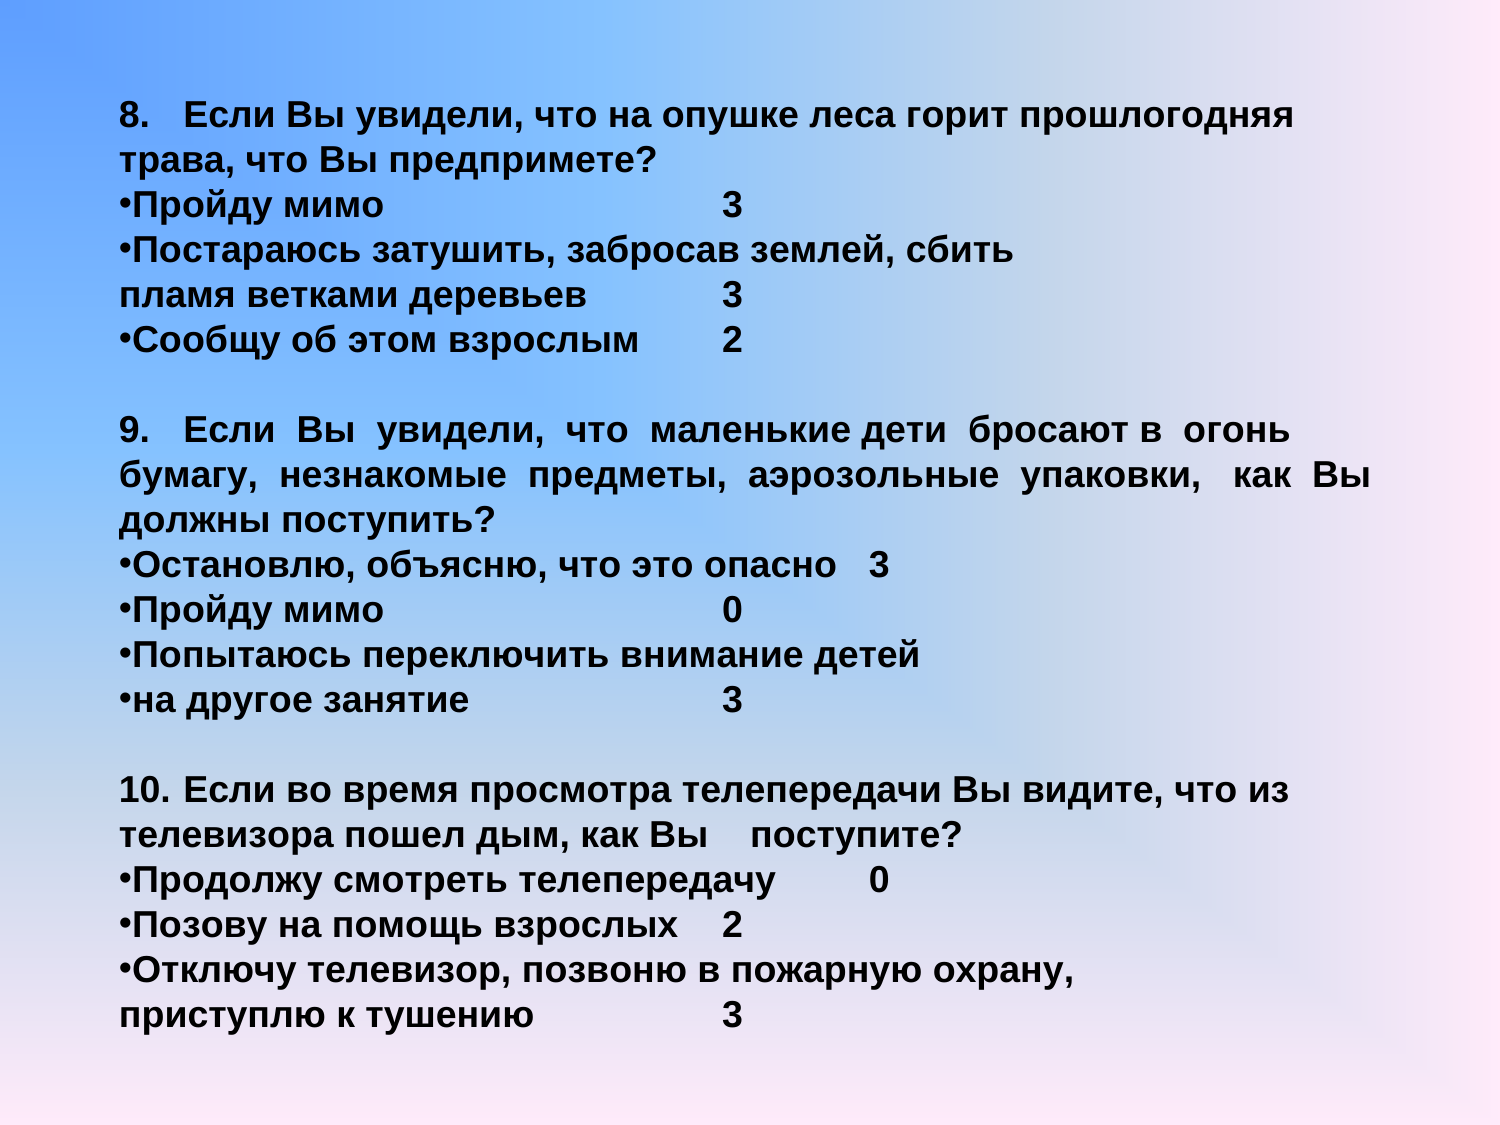

8.	Если Вы увидели, что на опушке леса горит прошлогодняя
трава, что Вы предпримете?
Пройду мимо	3
Постараюсь затушить, забросав землей, сбить
пламя ветками деревьев	3
Сообщу об этом взрослым	2
9.	Если Вы увидели, что маленькие дети бросают в огонь
бумагу, незнакомые предметы, аэрозольные упаковки, как Вы
должны поступить?
Остановлю, объясню, что это опасно	3
Пройду мимо	0
Попытаюсь переключить внимание детей
на другое занятие 	3
10.	Если во время просмотра телепередачи Вы видите, что из
телевизора пошел дым, как Вы поступите?
Продолжу смотреть телепередачу 	0
Позову на помощь взрослых 	2
Отключу телевизор, позвоню в пожарную охрану,
приступлю к тушению	3